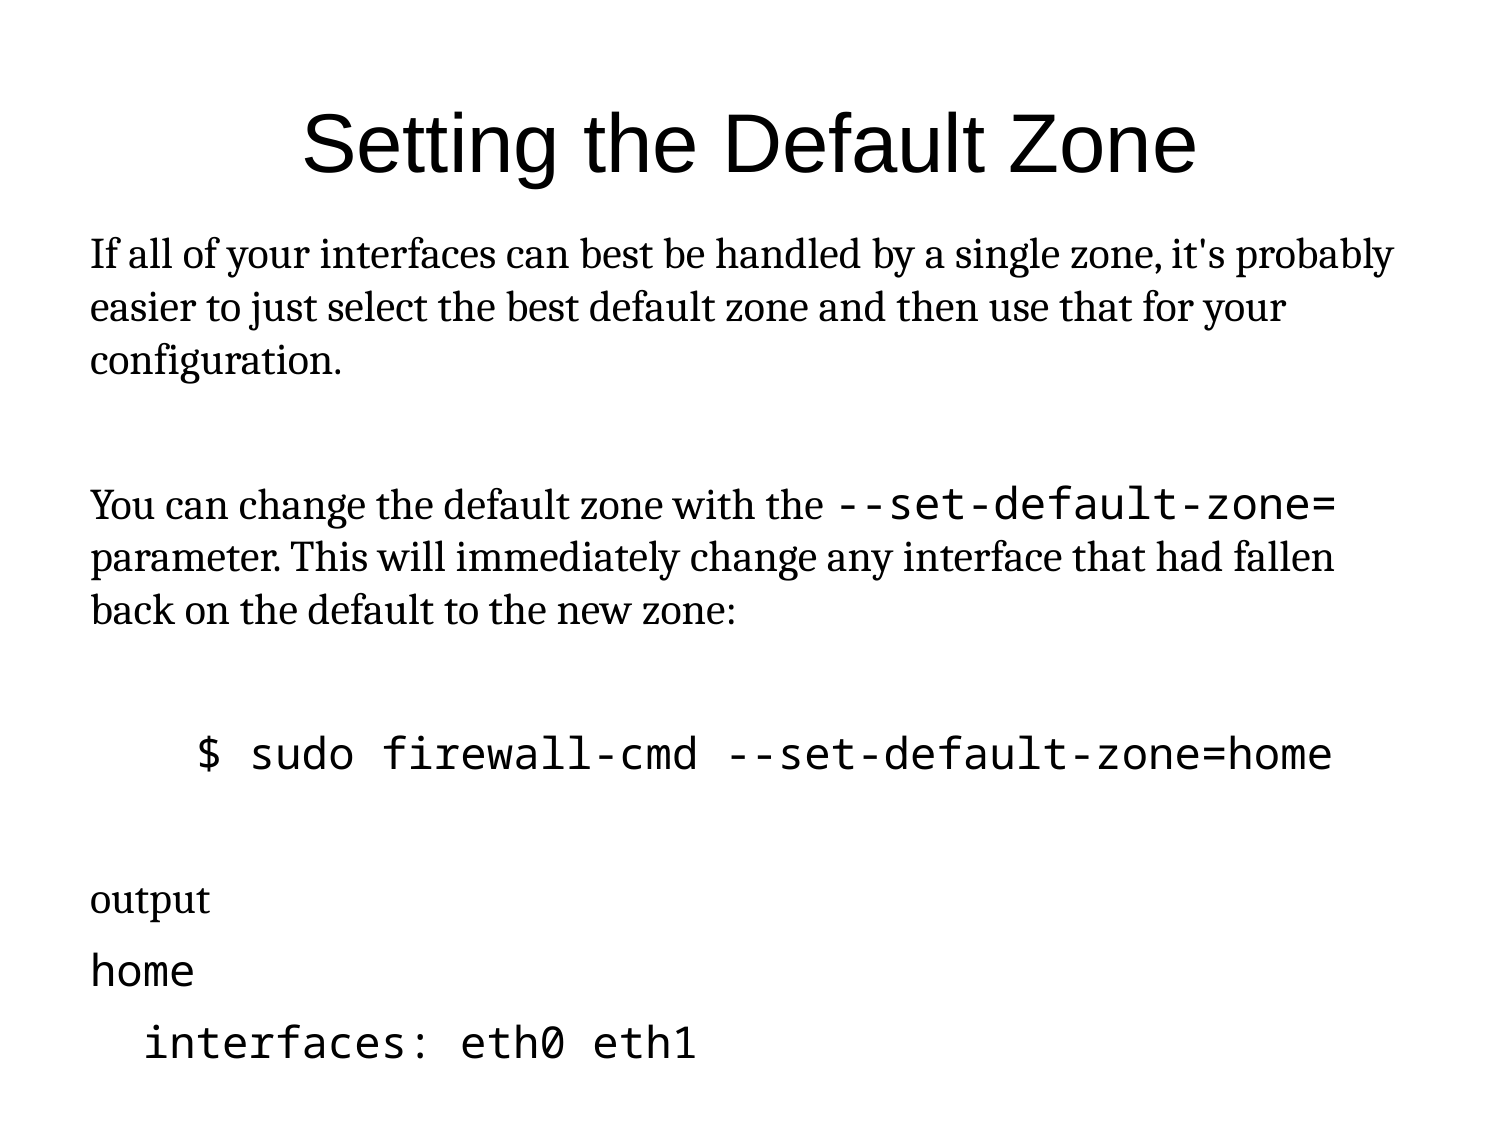

# Setting the Default Zone
If all of your interfaces can best be handled by a single zone, it's probably easier to just select the best default zone and then use that for your configuration.
You can change the default zone with the --set-default-zone= parameter. This will immediately change any interface that had fallen back on the default to the new zone:
 $ sudo firewall-cmd --set-default-zone=home
output
home
 interfaces: eth0 eth1